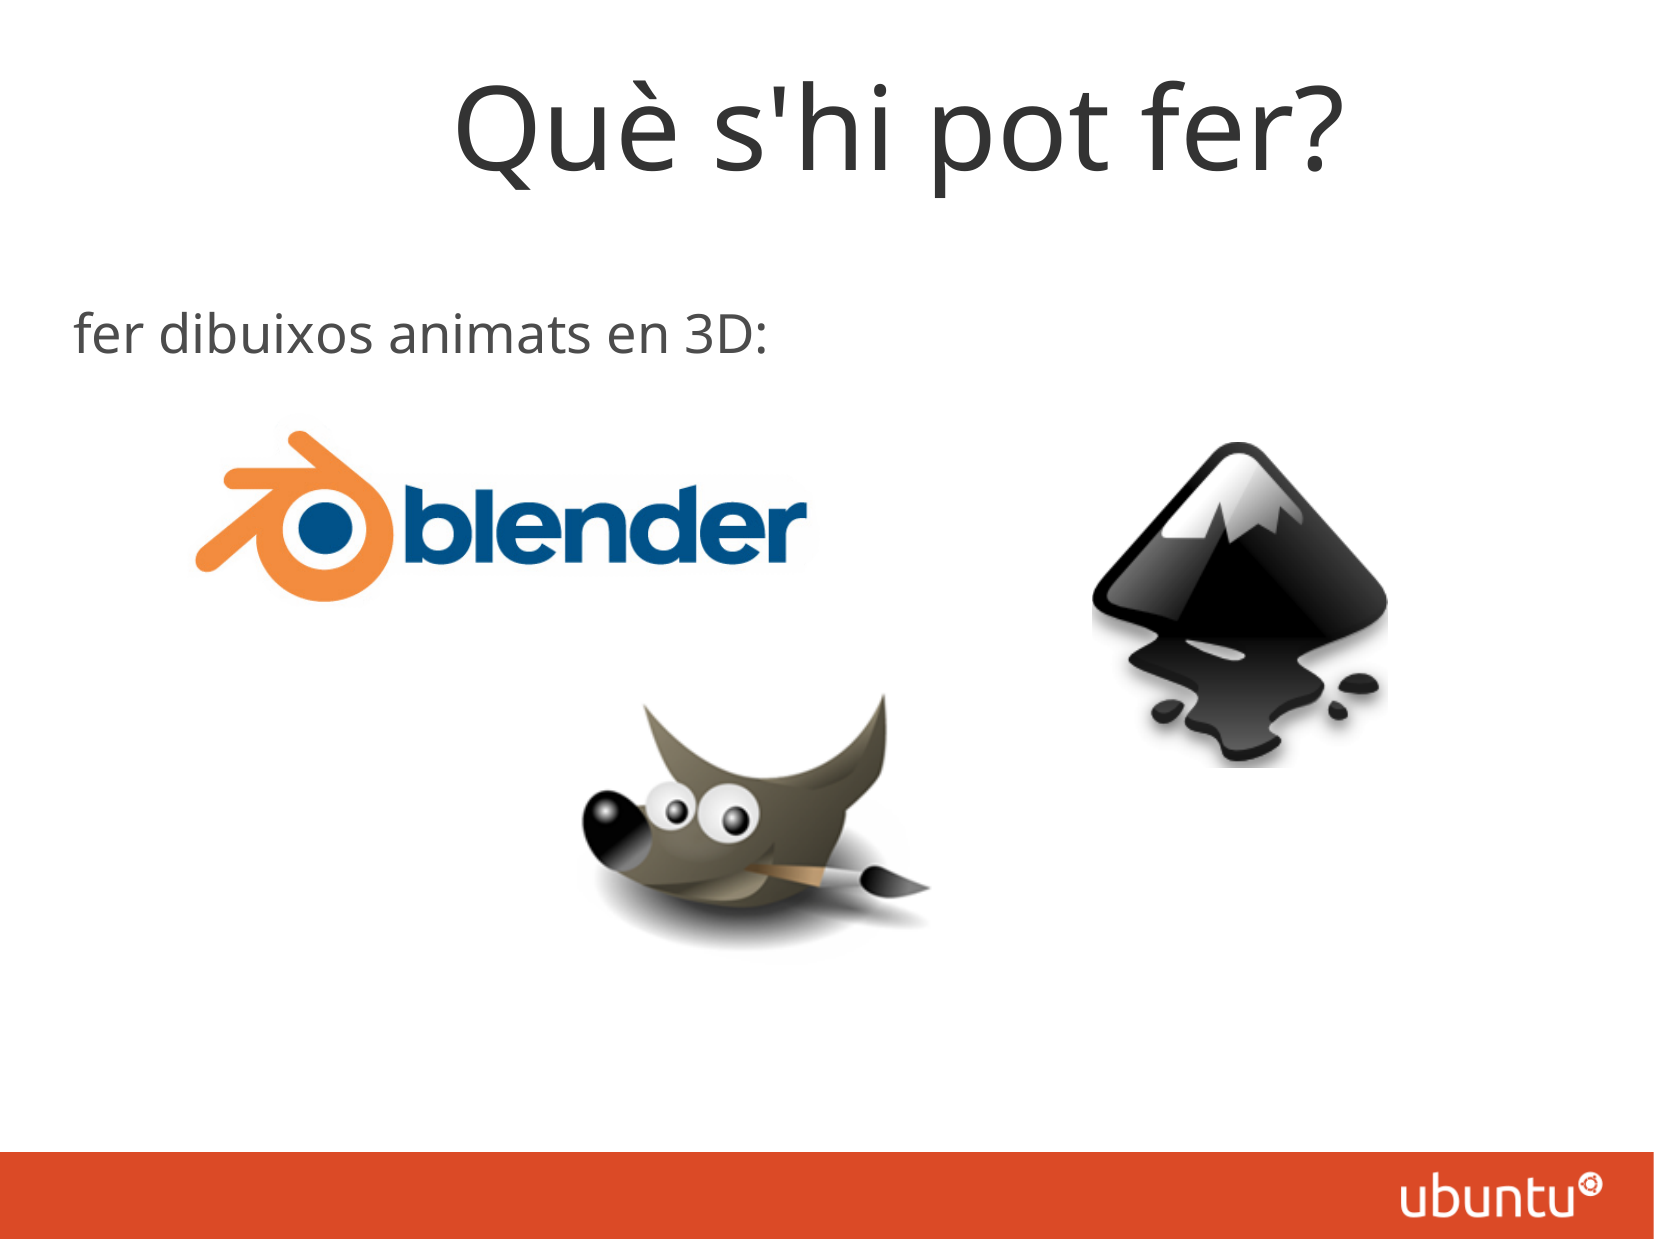

# Què s'hi pot fer?
 fer dibuixos animats en 3D: